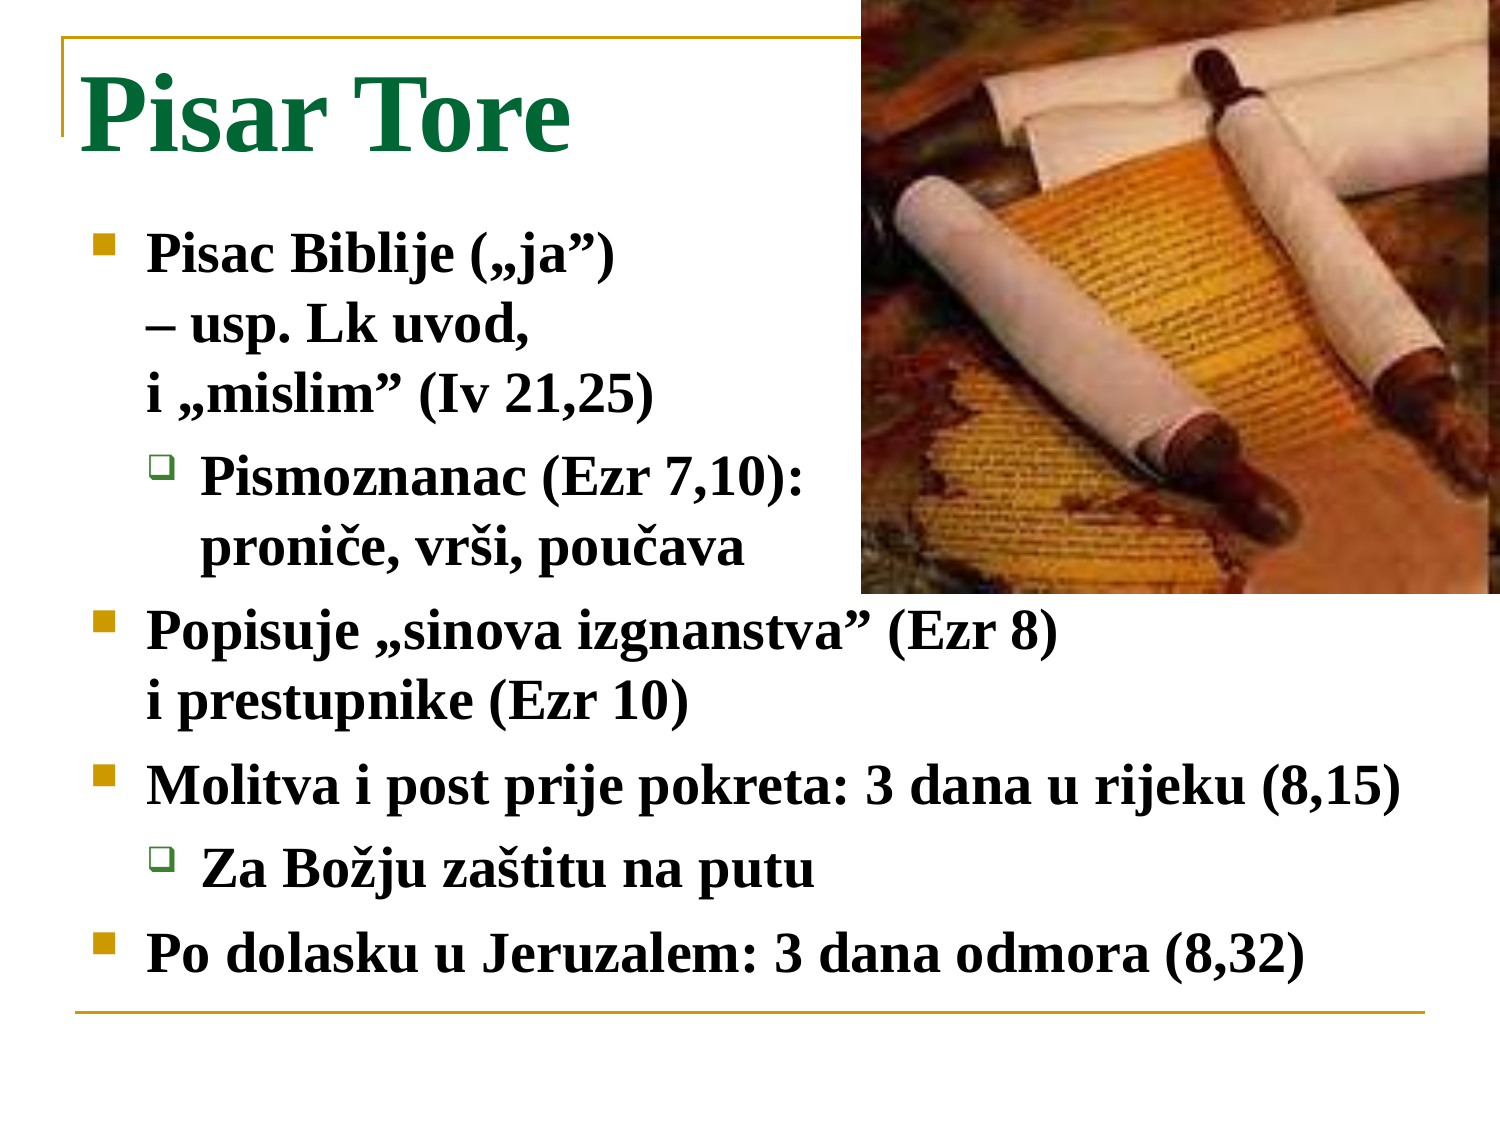

# Pisar Tore
Pisac Biblije („ja”)
– usp. Lk uvod,
i „mislim” (Iv 21,25)
Pismoznanac (Ezr 7,10):
proniče, vrši, poučava
Popisuje „sinova izgnanstva” (Ezr 8)
i prestupnike (Ezr 10)
Molitva i post prije pokreta: 3 dana u rijeku (8,15)
Za Božju zaštitu na putu
Po dolasku u Jeruzalem: 3 dana odmora (8,32)